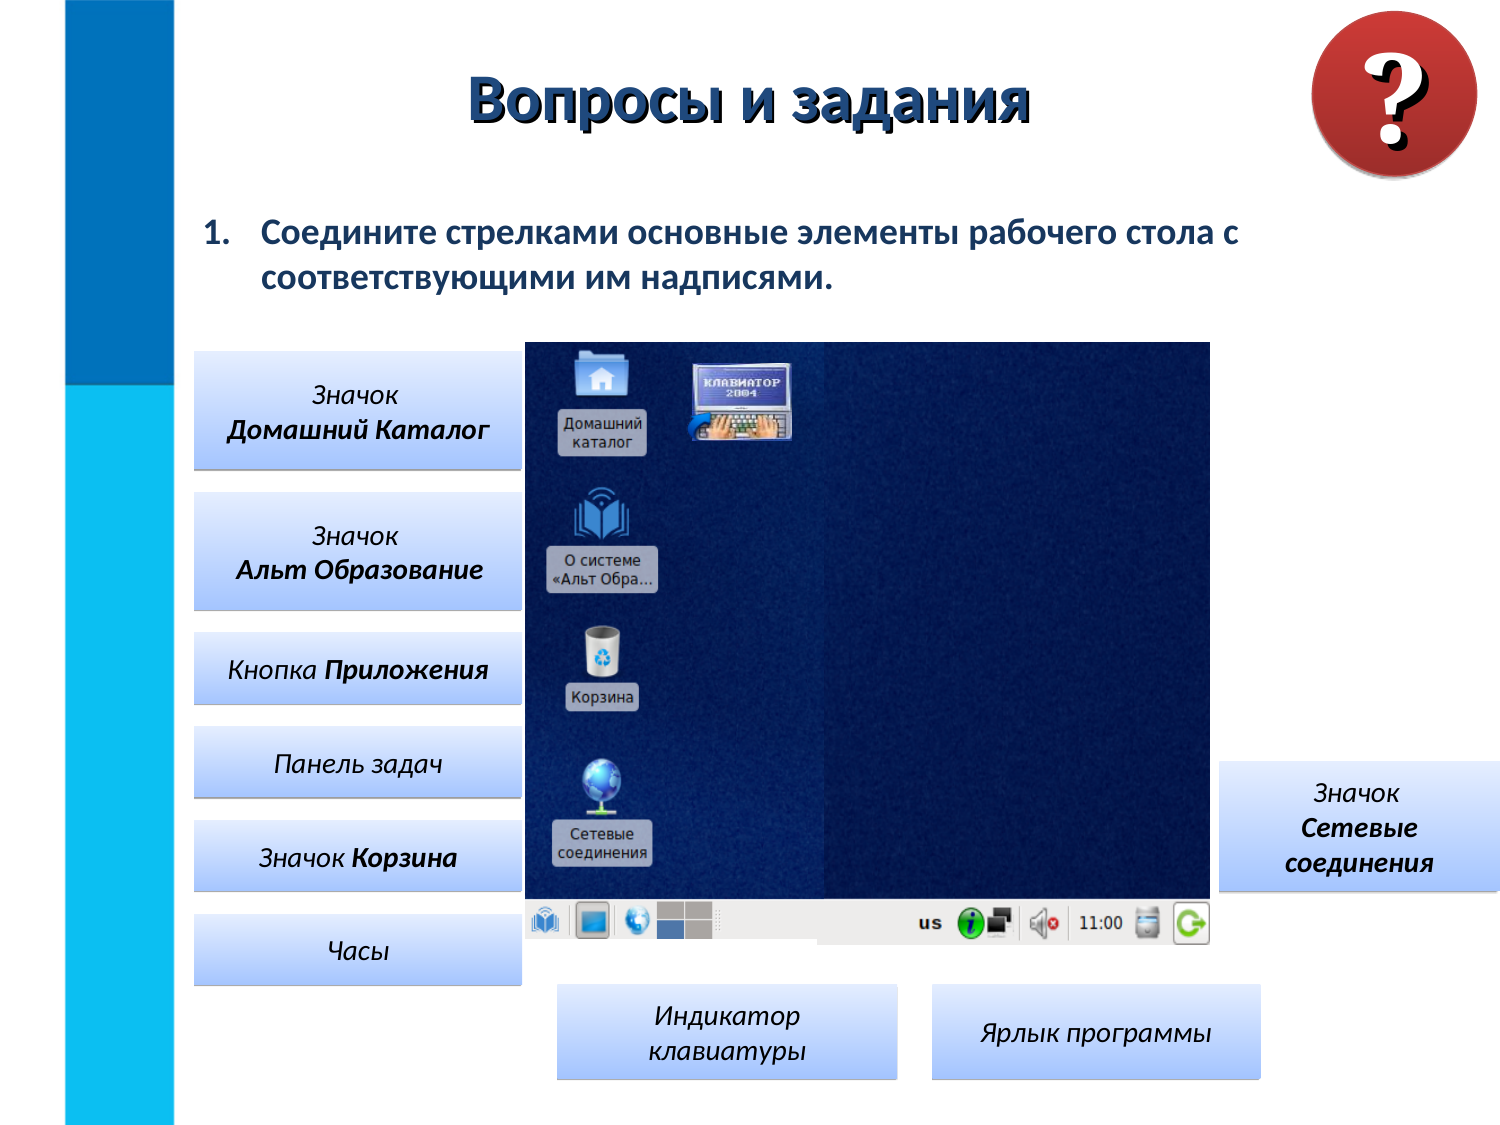

Вопросы и задания
?
Соедините стрелками основные элементы рабочего стола с соответствующими им надписями.
Значок
Домашний Каталог
Значок
 Альт Образование
Кнопка Приложения
Панель задач
Значок
Сетевые соединения
Значок Корзина
Часы
Индикатор клавиатуры
Ярлык программы